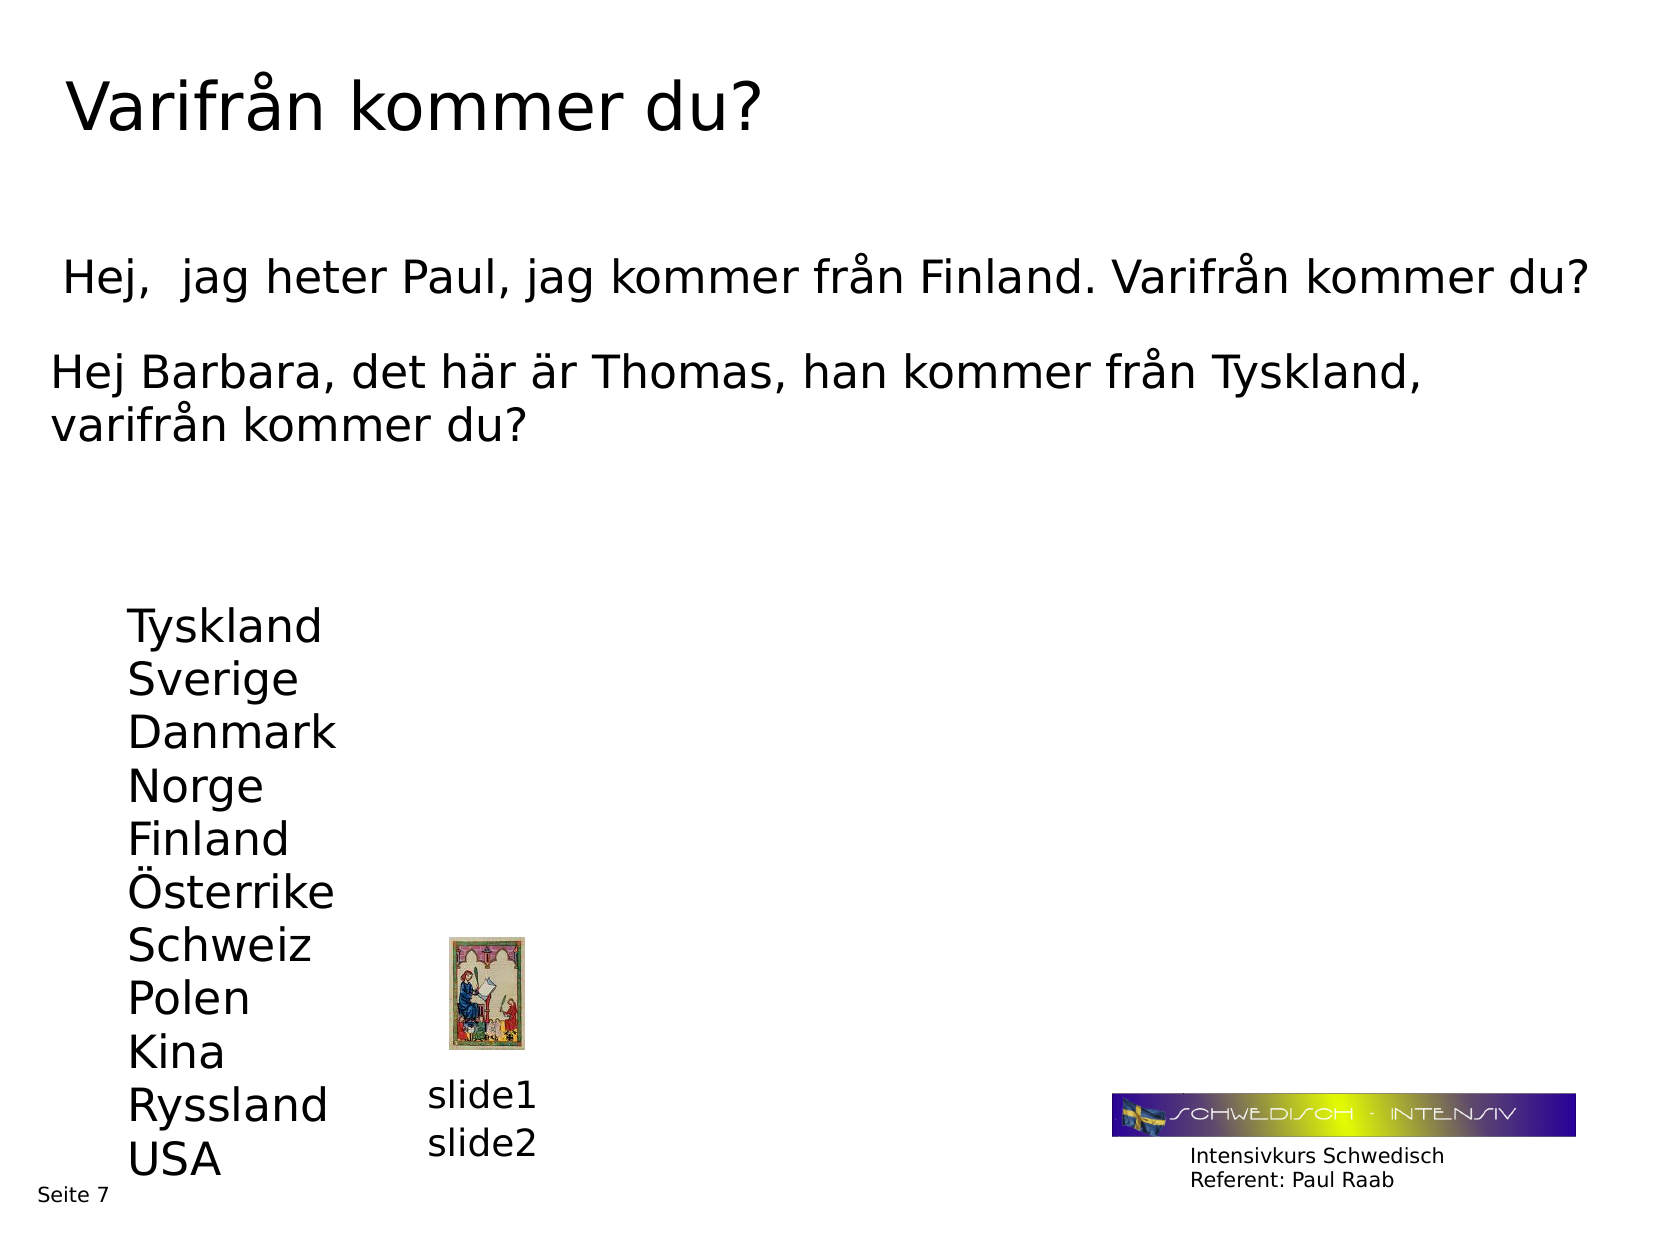

Varifrån kommer du?
Hej, jag heter Paul, jag kommer från Finland. Varifrån kommer du?
Hej Barbara, det här är Thomas, han kommer från Tyskland, varifrån kommer du?
Tyskland
Sverige
Danmark
Norge
Finland
Österrike
Schweiz
Polen
Kina
Ryssland
USA
slide1
slide2